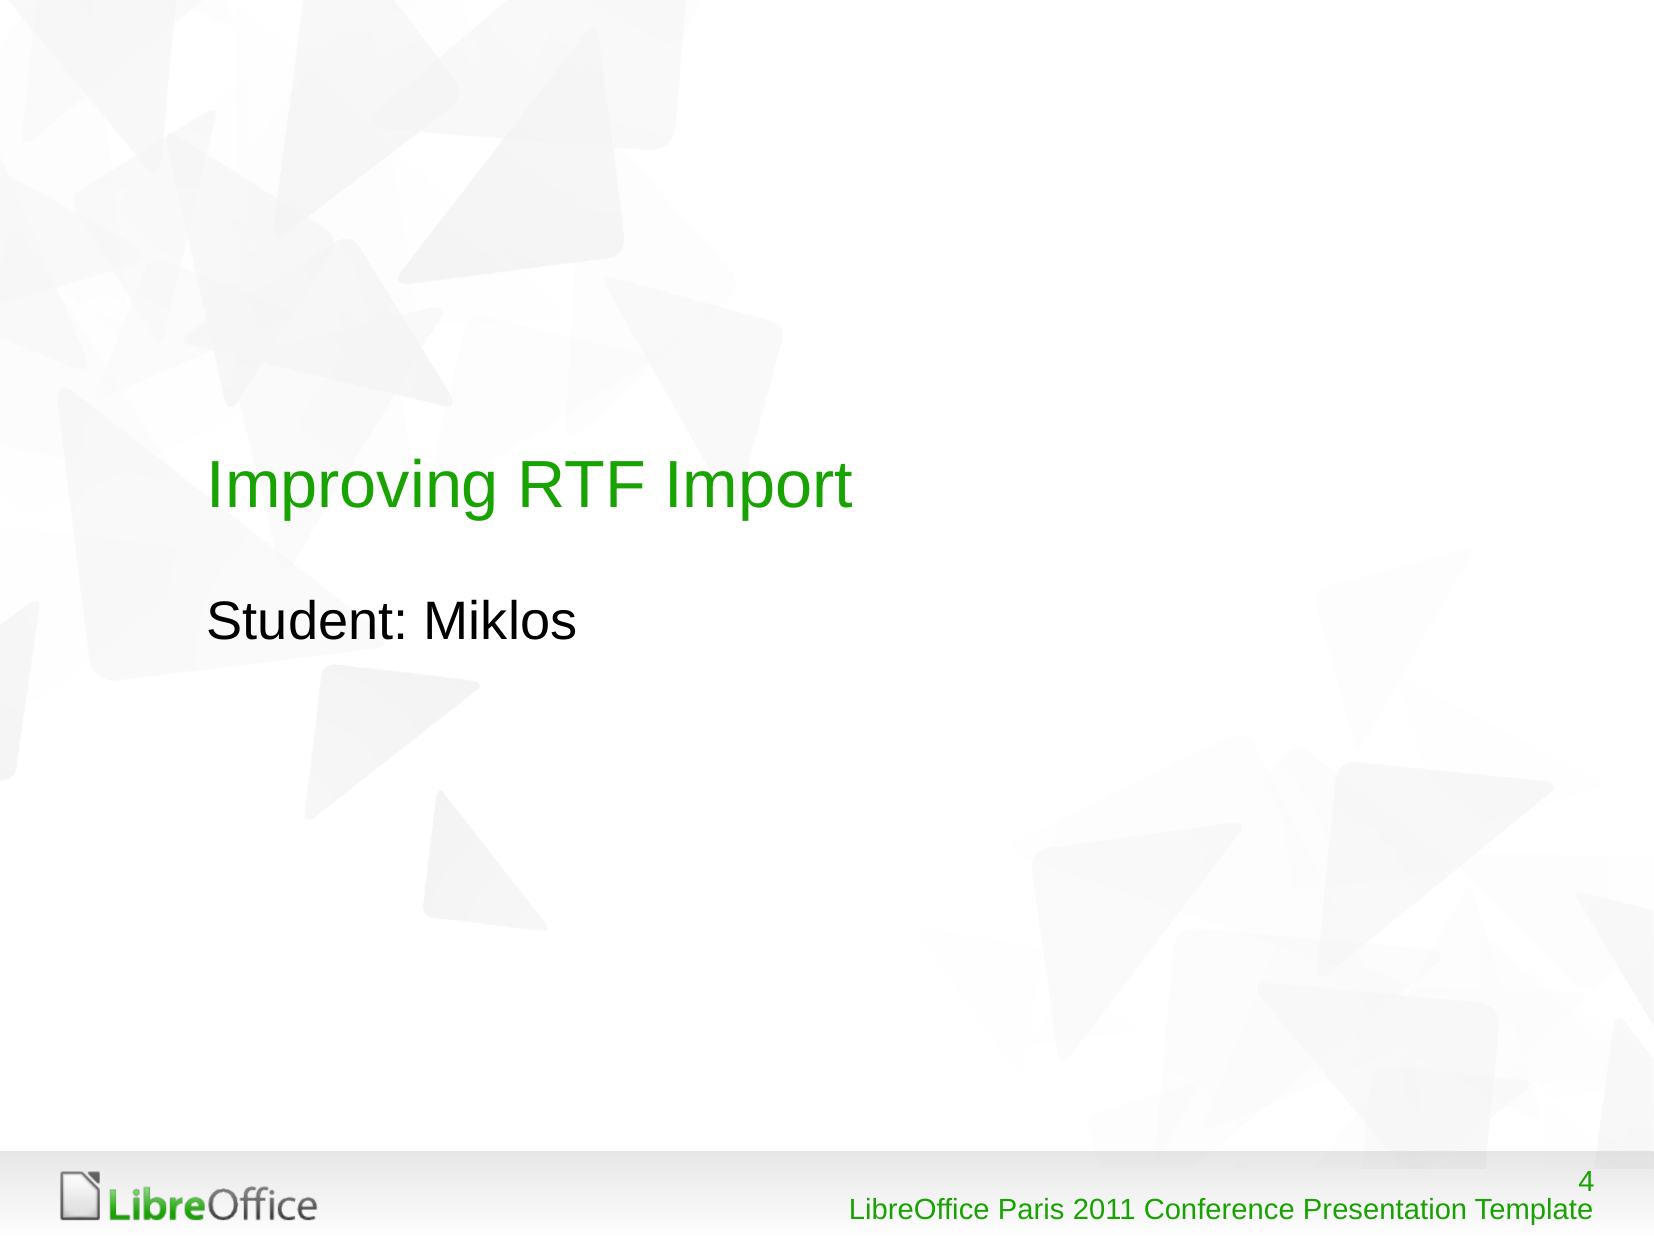

# Improving RTF Import
Student: Miklos
4
LibreOffice Paris 2011 Conference Presentation Template